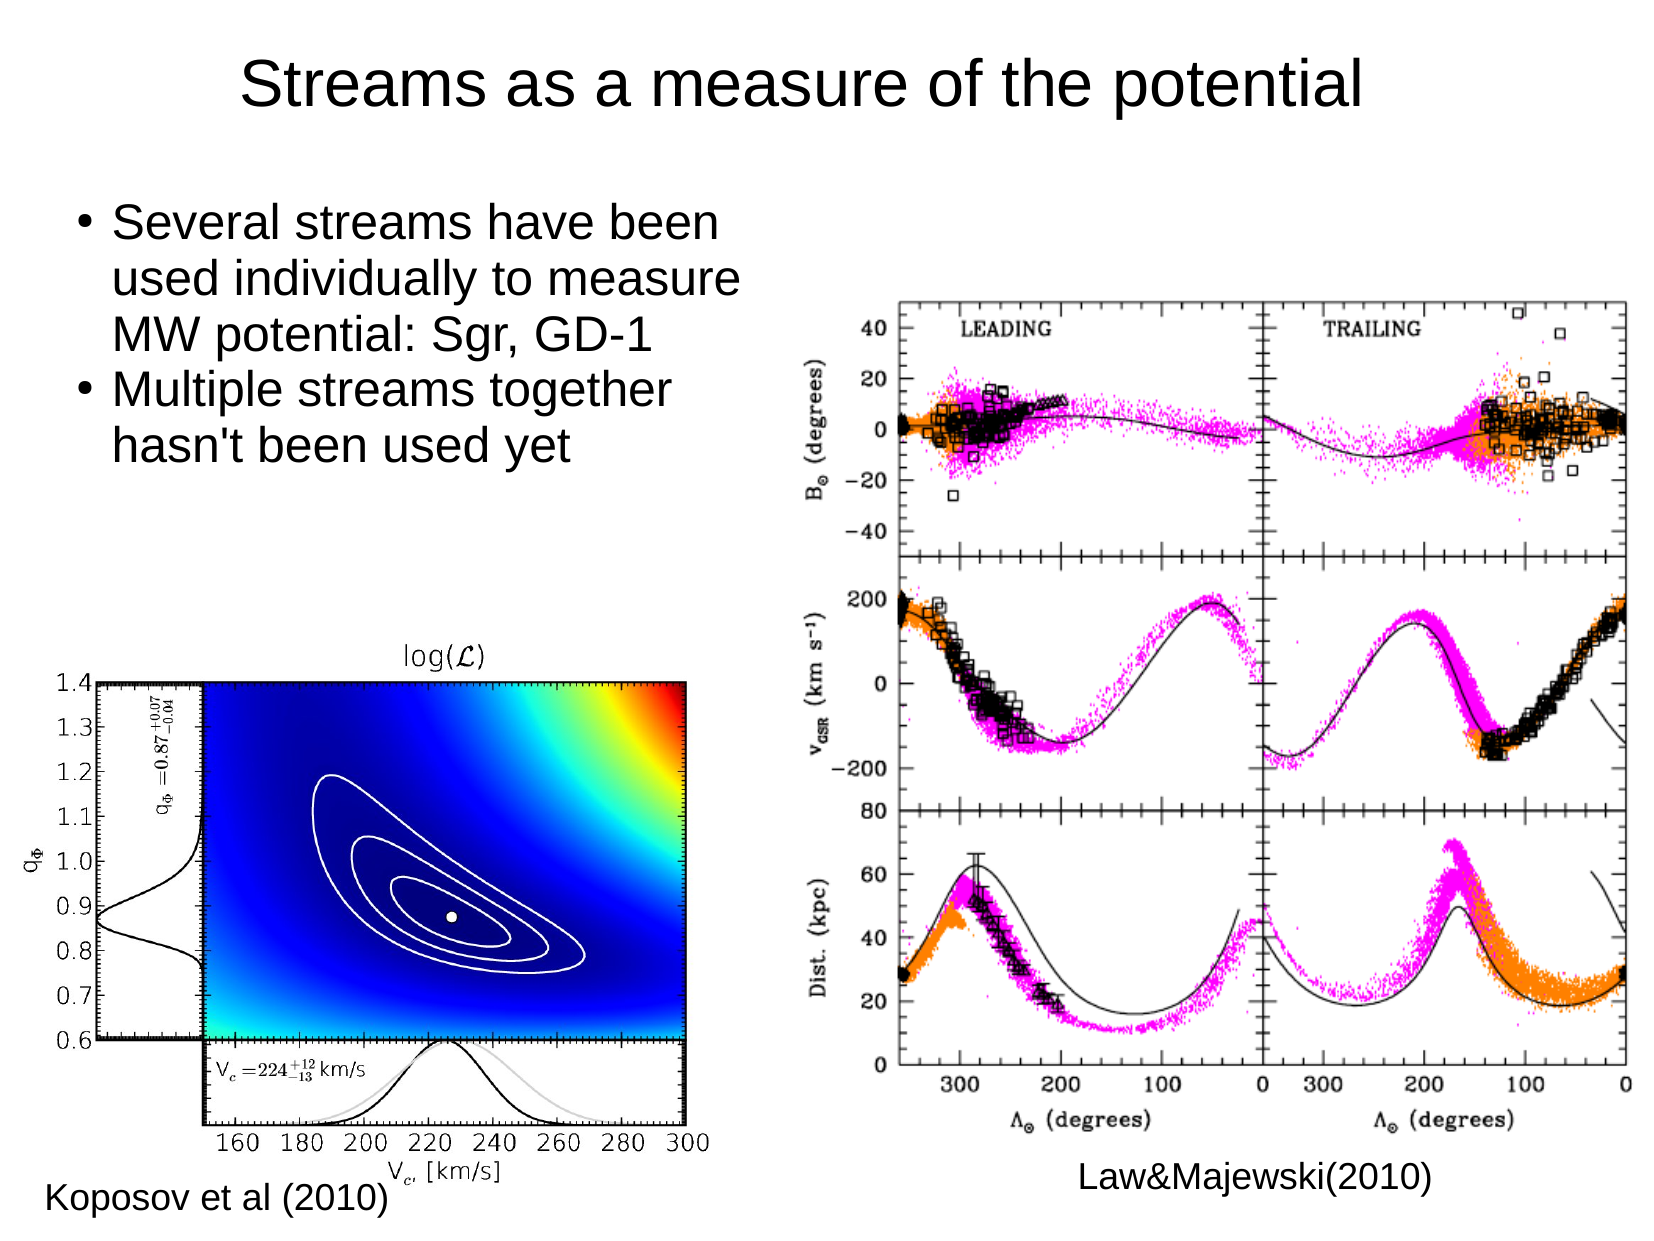

Streams as a measure of the potential
Several streams have been used individually to measure MW potential: Sgr, GD-1
Multiple streams together hasn't been used yet
Law&Majewski(2010)
Koposov et al (2010)